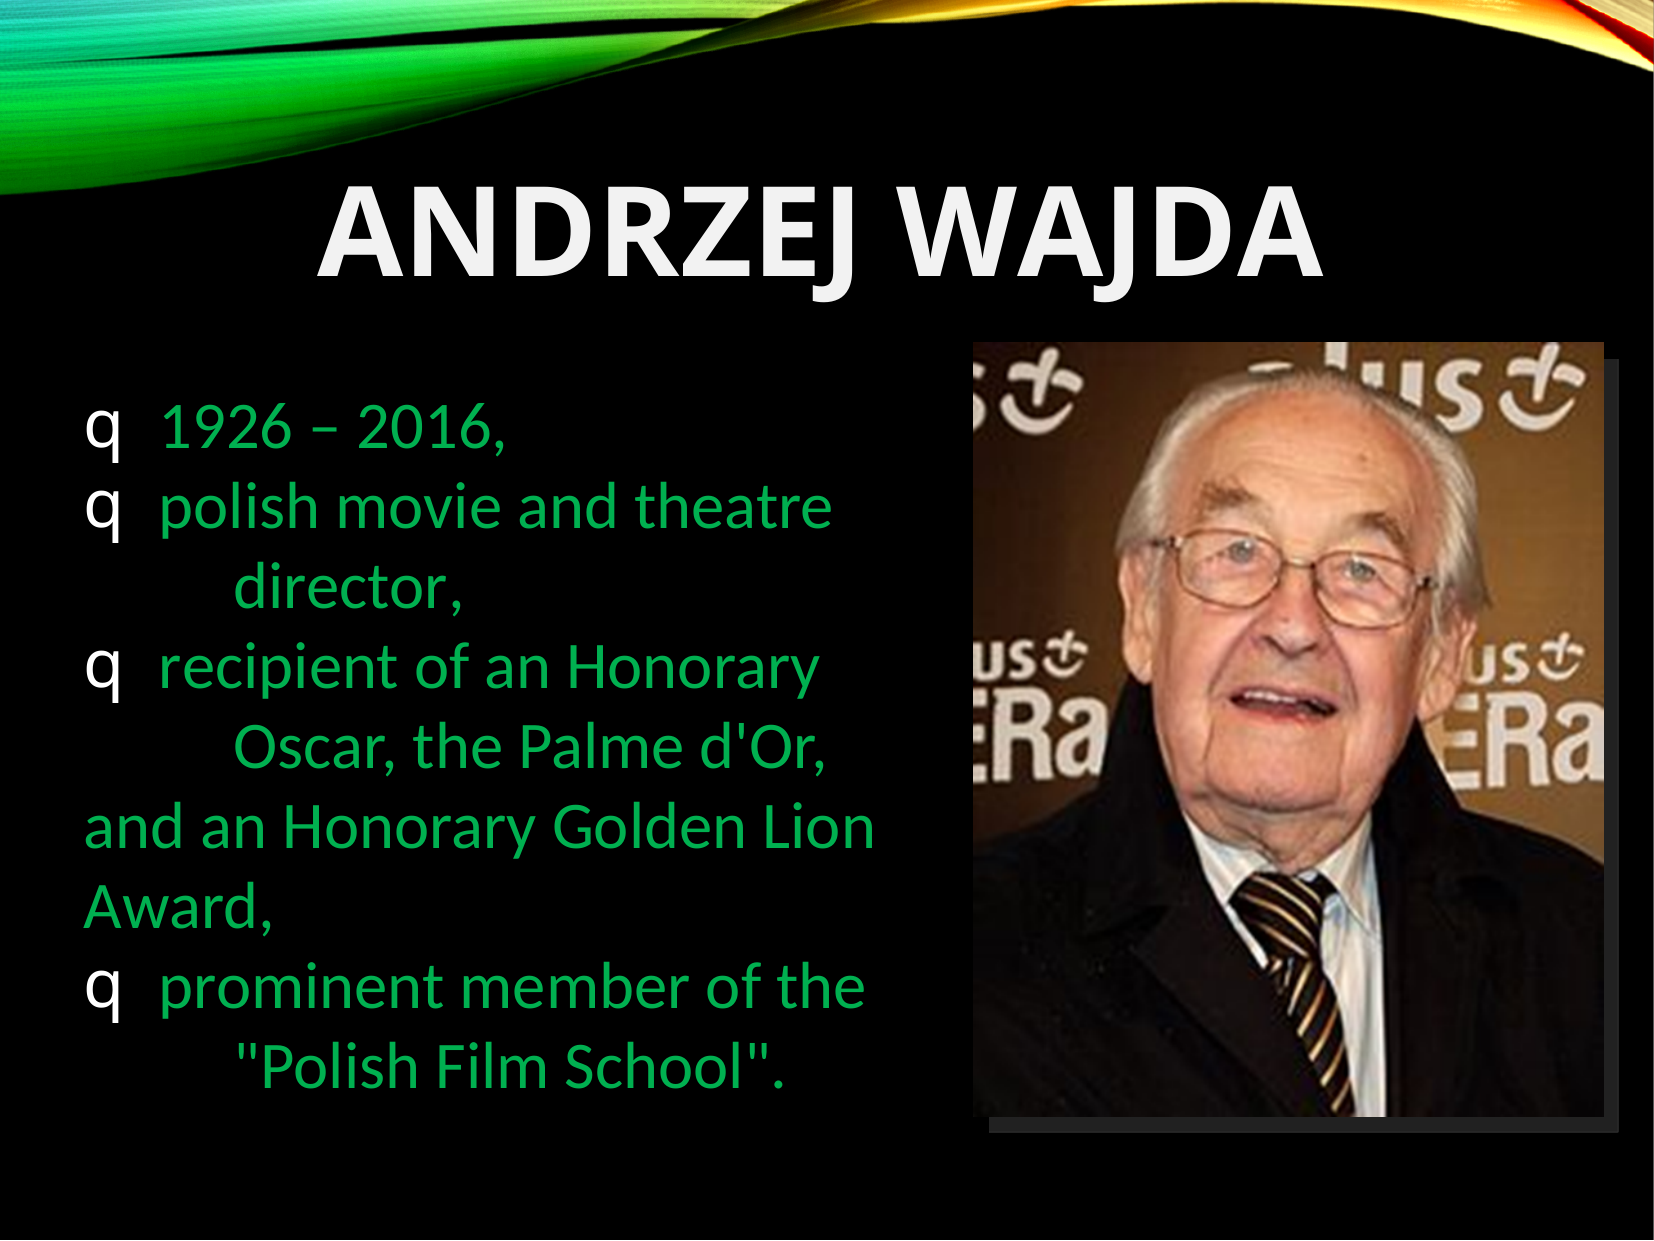

Andrzej Wajda
1926 – 2016,
polish movie and theatre director,
recipient of an Honorary Oscar, the Palme d'Or,
and an Honorary Golden Lion Award,
prominent member of the "Polish Film School".